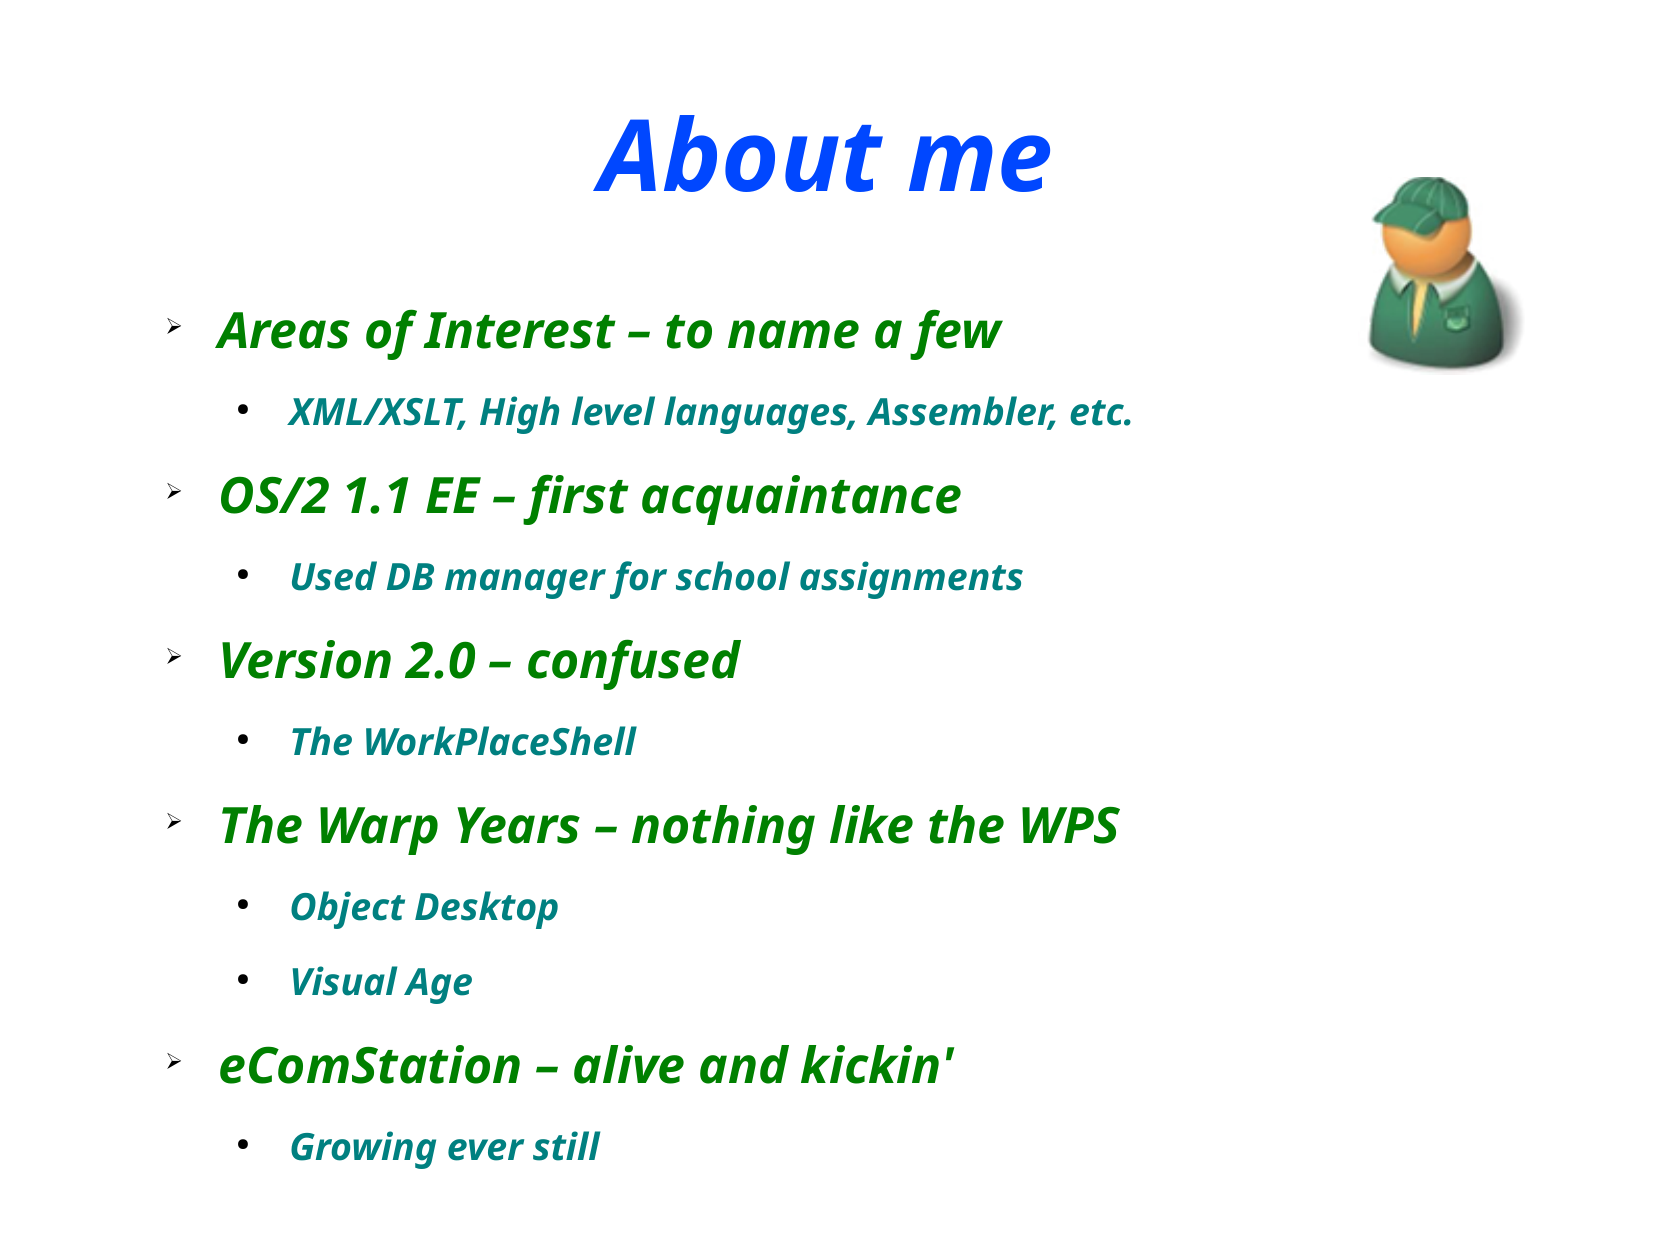

# About me
Areas of Interest – to name a few
XML/XSLT, High level languages, Assembler, etc.
OS/2 1.1 EE – first acquaintance
Used DB manager for school assignments
Version 2.0 – confused
The WorkPlaceShell
The Warp Years – nothing like the WPS
Object Desktop
Visual Age
eComStation – alive and kickin'
Growing ever still